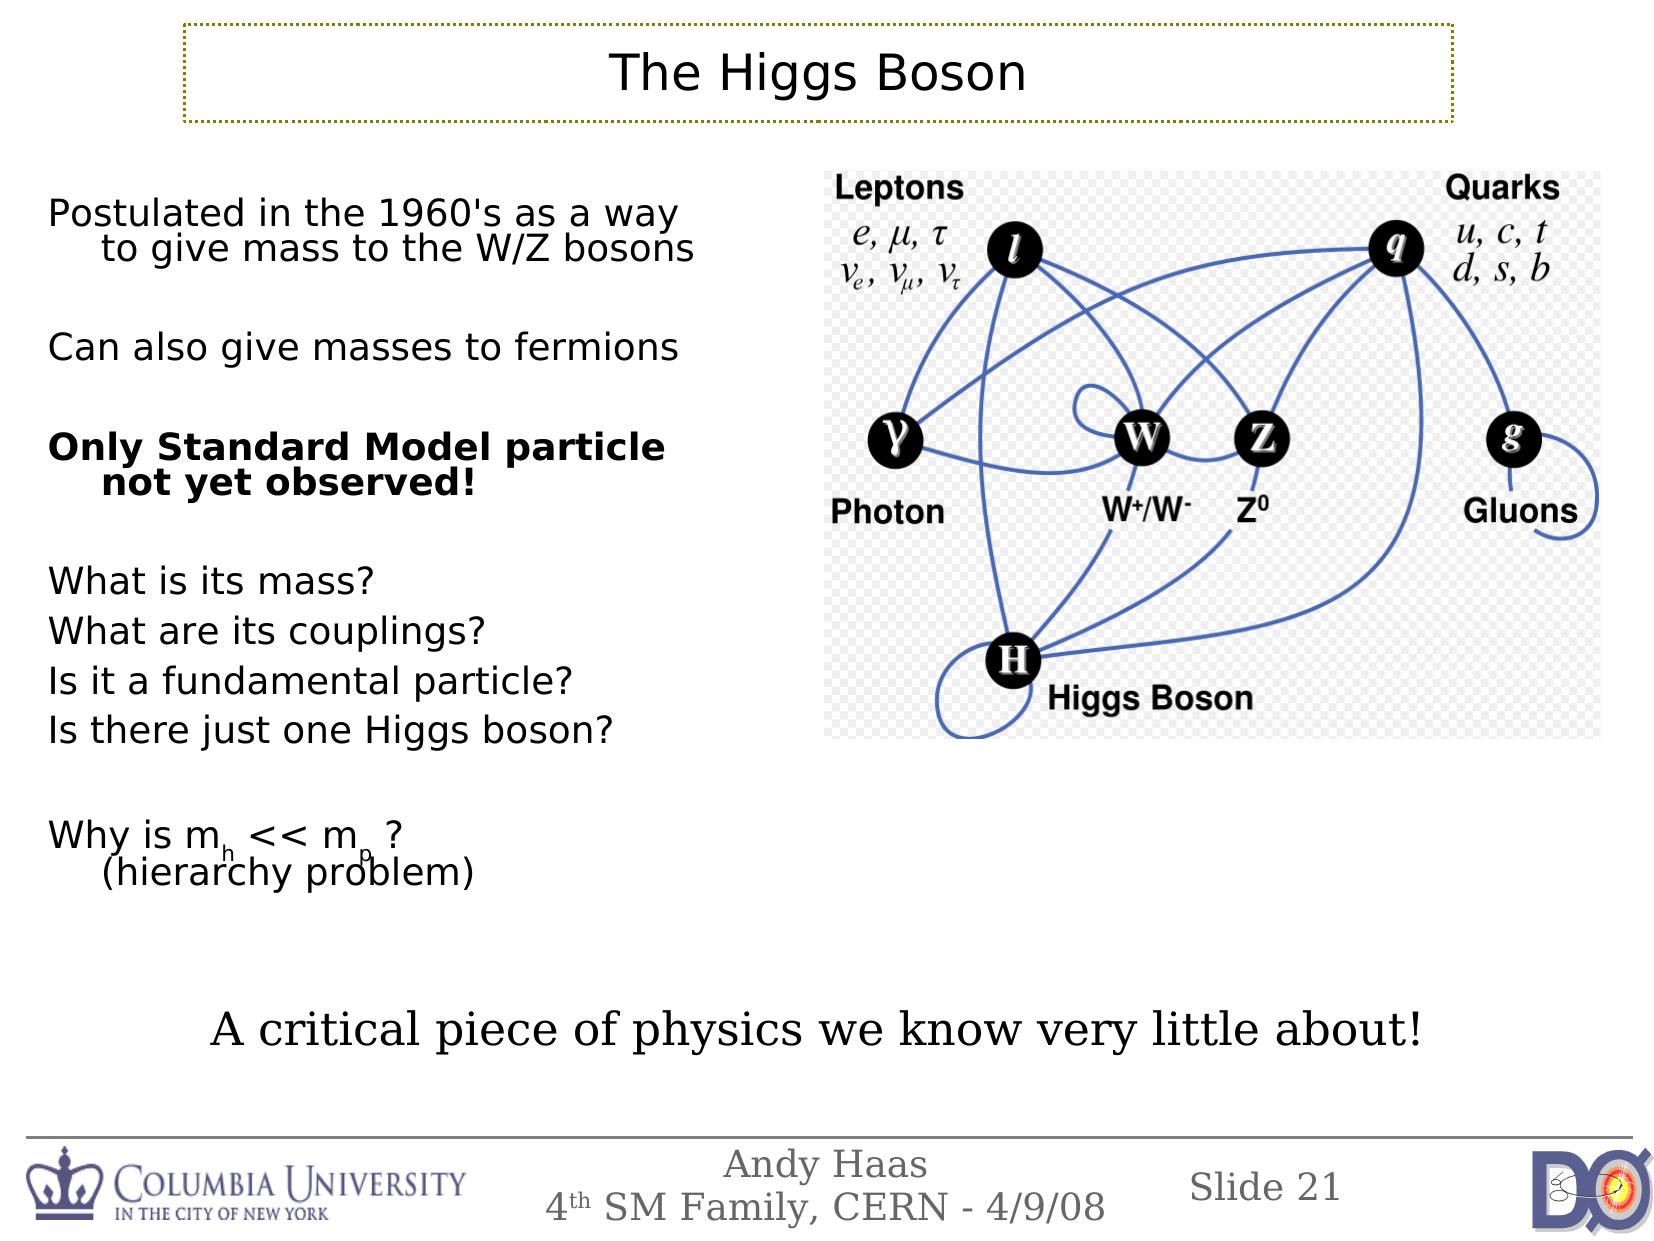

# The Higgs Boson
Postulated in the 1960's as a way to give mass to the W/Z bosons
Can also give masses to fermions
Only Standard Model particle not yet observed!
What is its mass?
What are its couplings?
Is it a fundamental particle?
Is there just one Higgs boson?
Why is mh << mp ?
(hierarchy problem)
A critical piece of physics we know very little about!